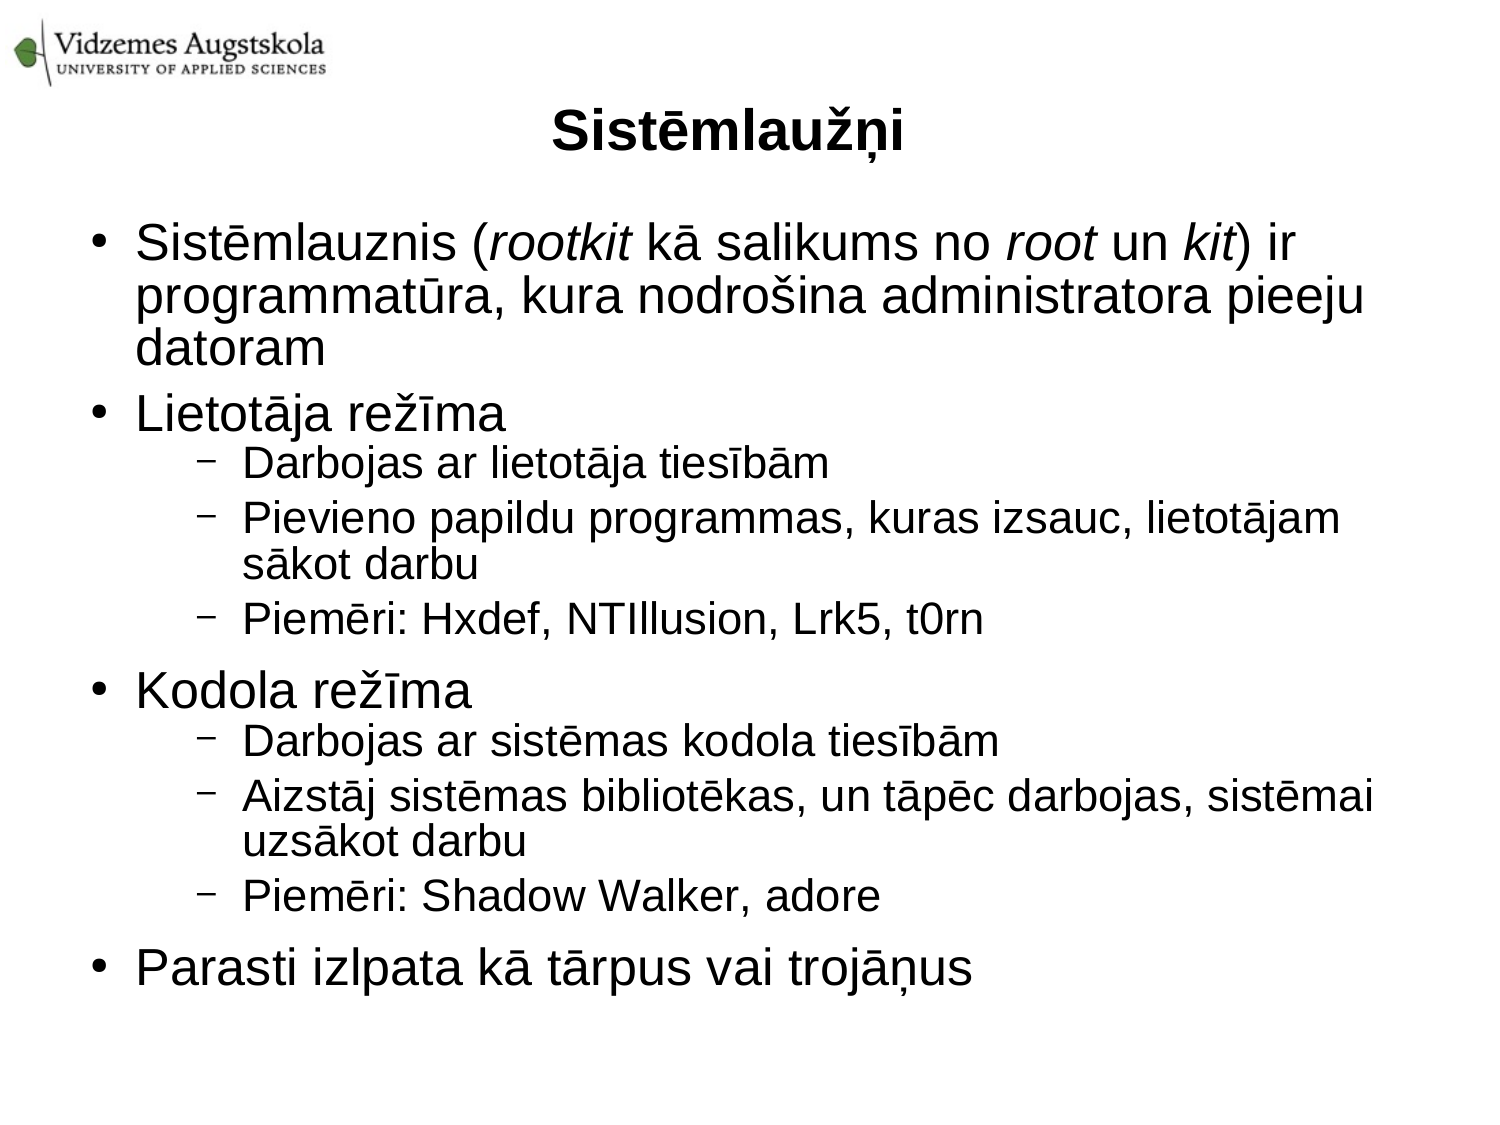

# Sistēmlaužņi
Sistēmlauznis (rootkit kā salikums no root un kit) ir programmatūra, kura nodrošina administratora pieeju datoram
Lietotāja režīma
Darbojas ar lietotāja tiesībām
Pievieno papildu programmas, kuras izsauc, lietotājam sākot darbu
Piemēri: Hxdef, NTIllusion, Lrk5, t0rn
Kodola režīma
Darbojas ar sistēmas kodola tiesībām
Aizstāj sistēmas bibliotēkas, un tāpēc darbojas, sistēmai uzsākot darbu
Piemēri: Shadow Walker, adore
Parasti izlpata kā tārpus vai trojāņus